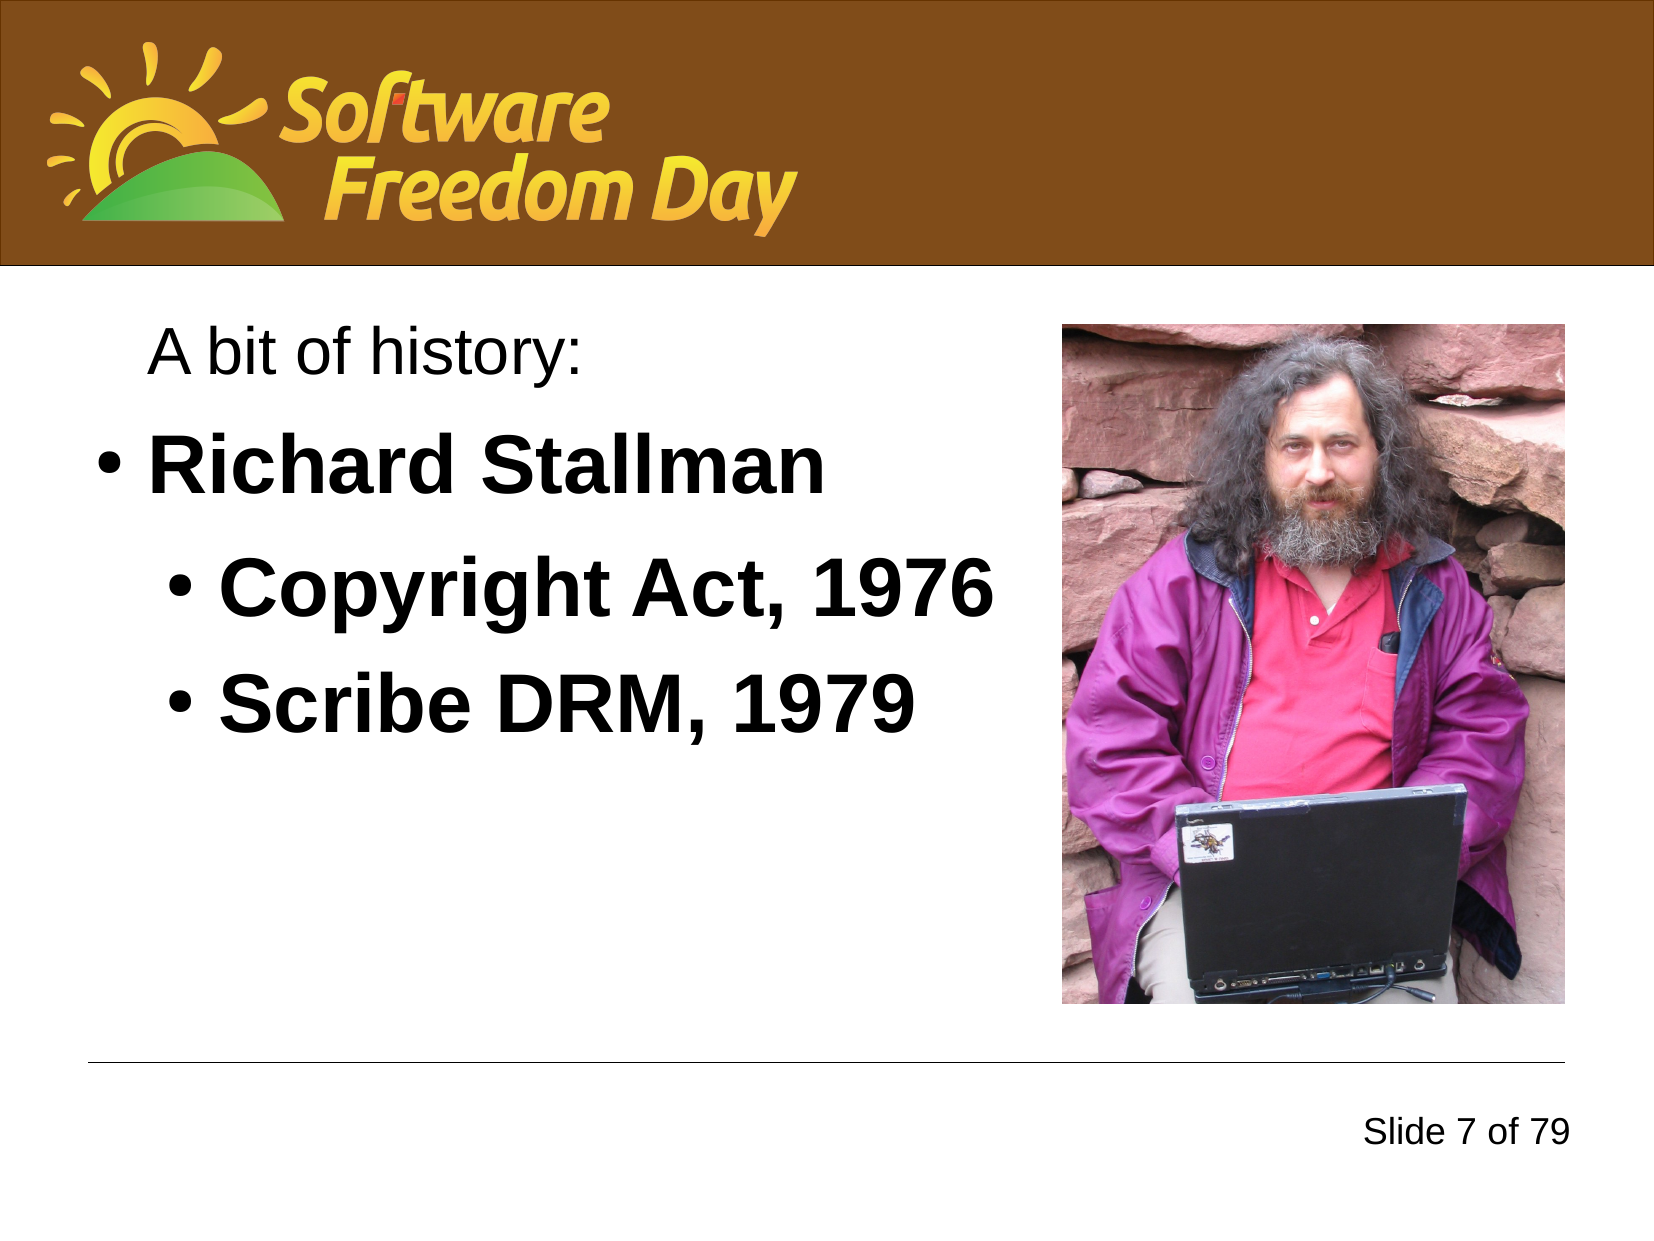

#
A bit of history:
Richard Stallman
Copyright Act, 1976
Scribe DRM, 1979
7